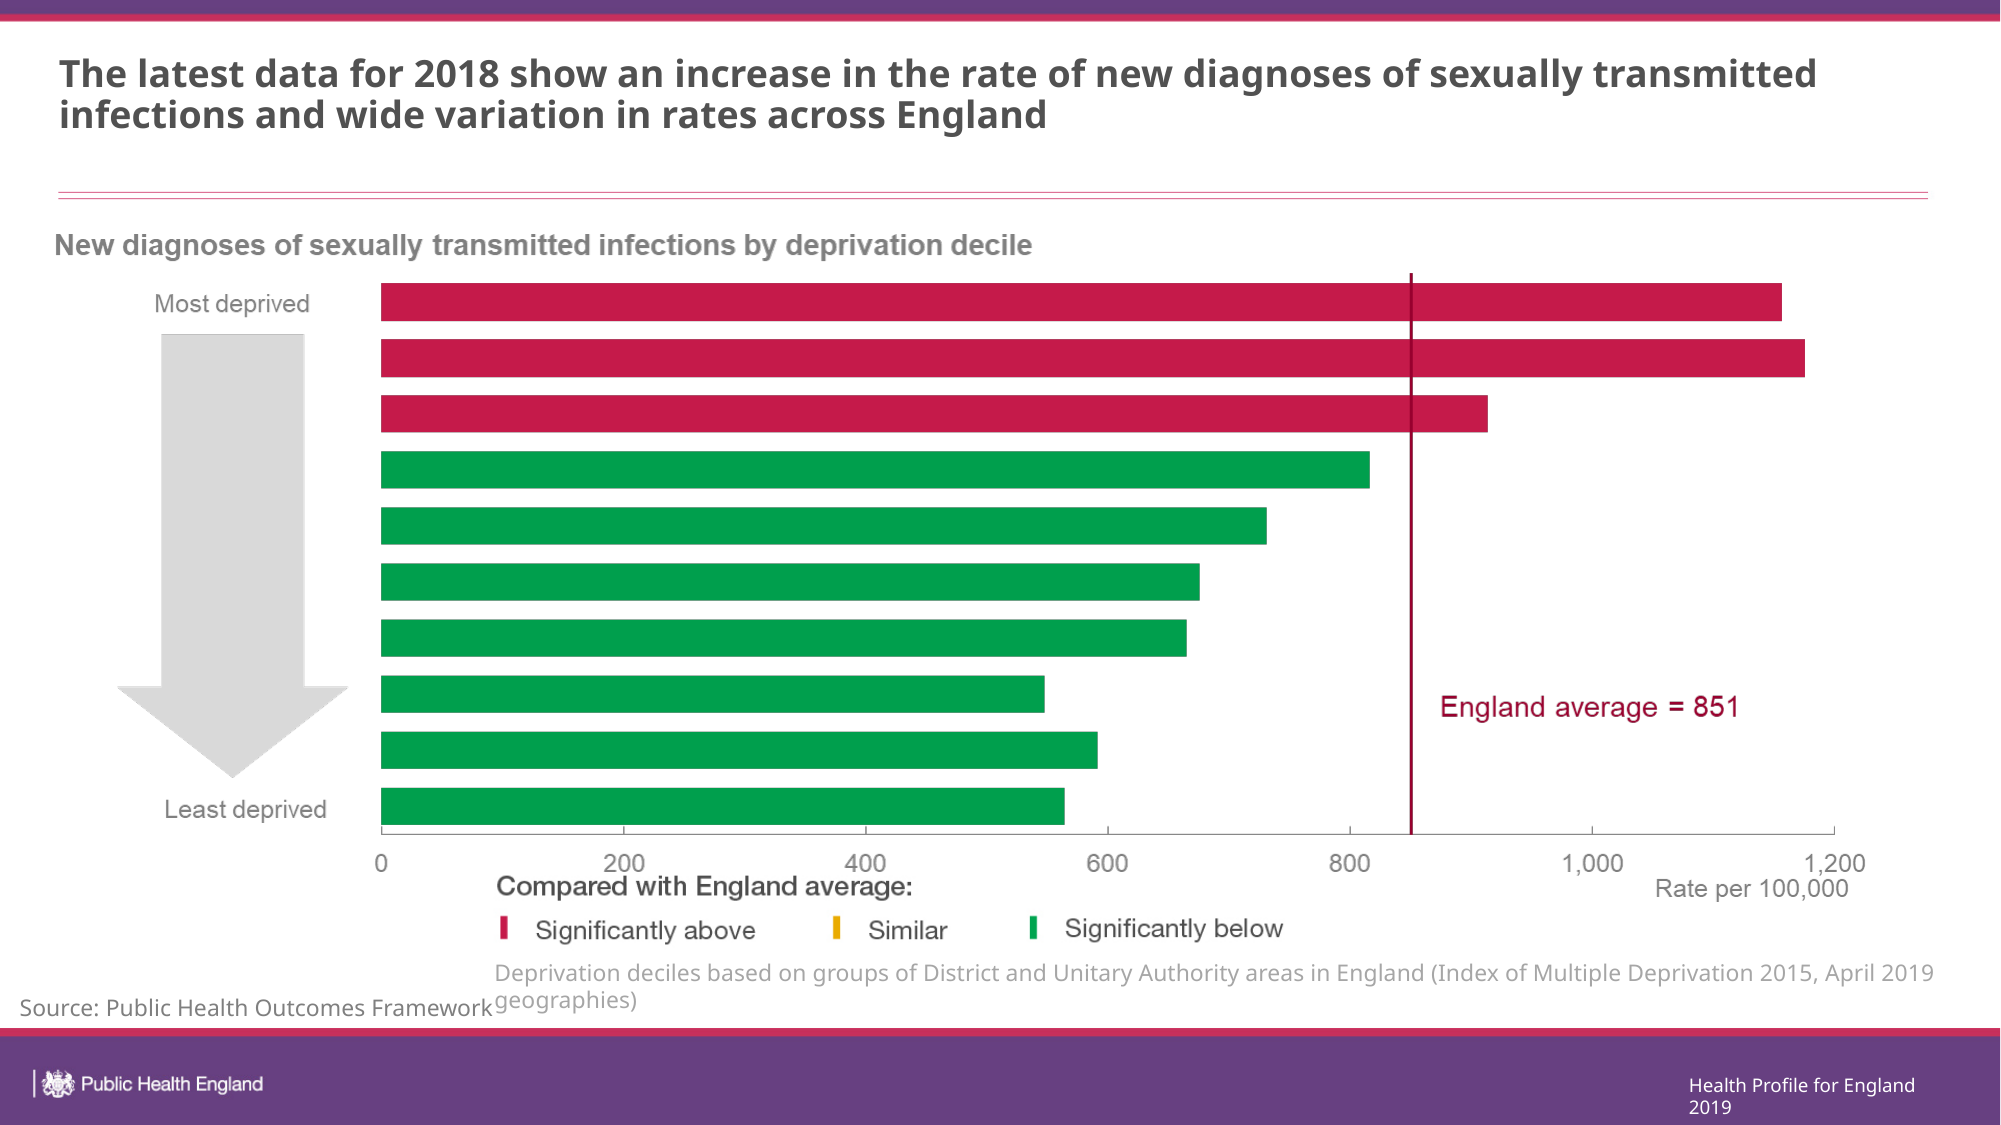

# The latest data for 2018 show an increase in the rate of new diagnoses of sexually transmitted infections and wide variation in rates across England
Deprivation deciles based on groups of District and Unitary Authority areas in England (Index of Multiple Deprivation 2015, April 2019 geographies)
Source: Public Health Outcomes Framework
Health Profile for England 2019